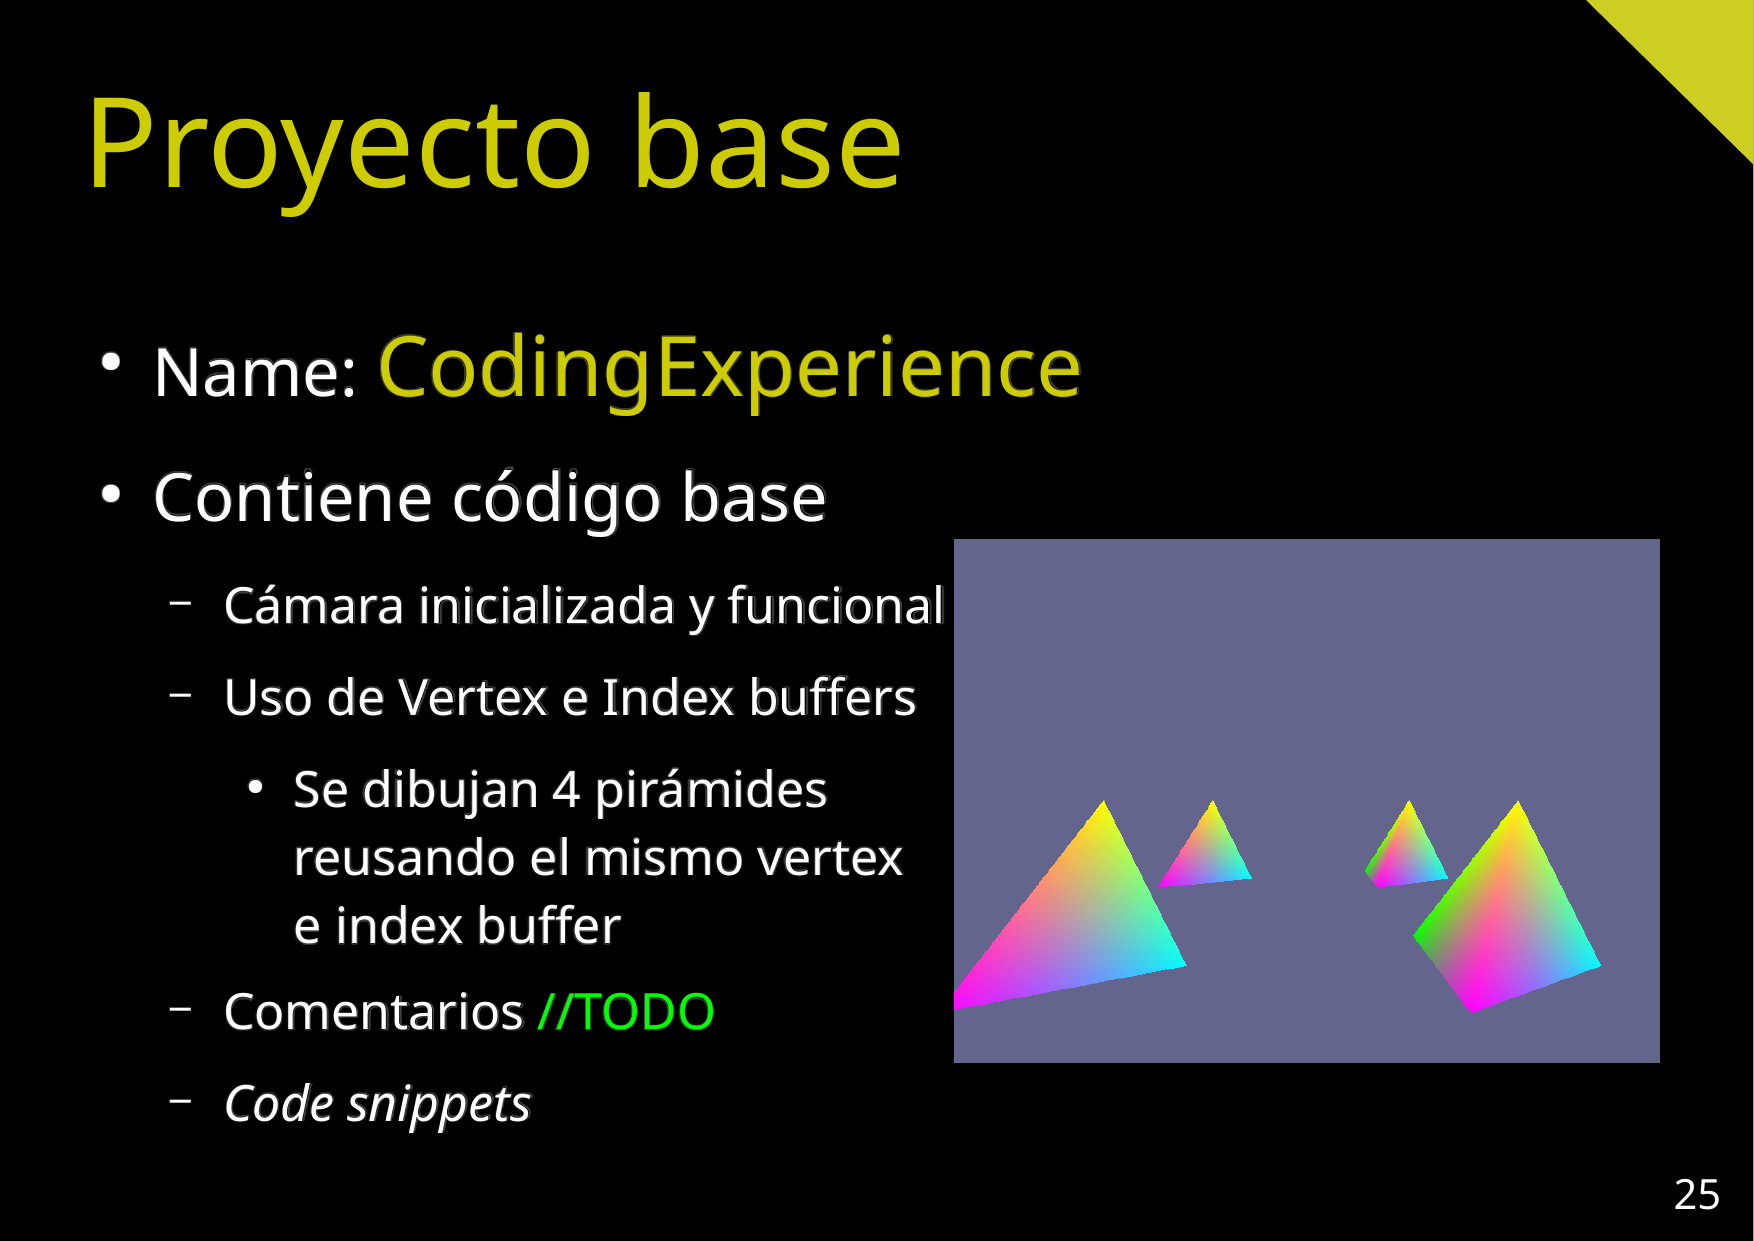

# Proyecto base
Name: CodingExperience
Contiene código base
Cámara inicializada y funcional
Uso de Vertex e Index buffers
Se dibujan 4 pirámides
reusando el mismo vertex
e index buffer
Comentarios //TODO
Code snippets